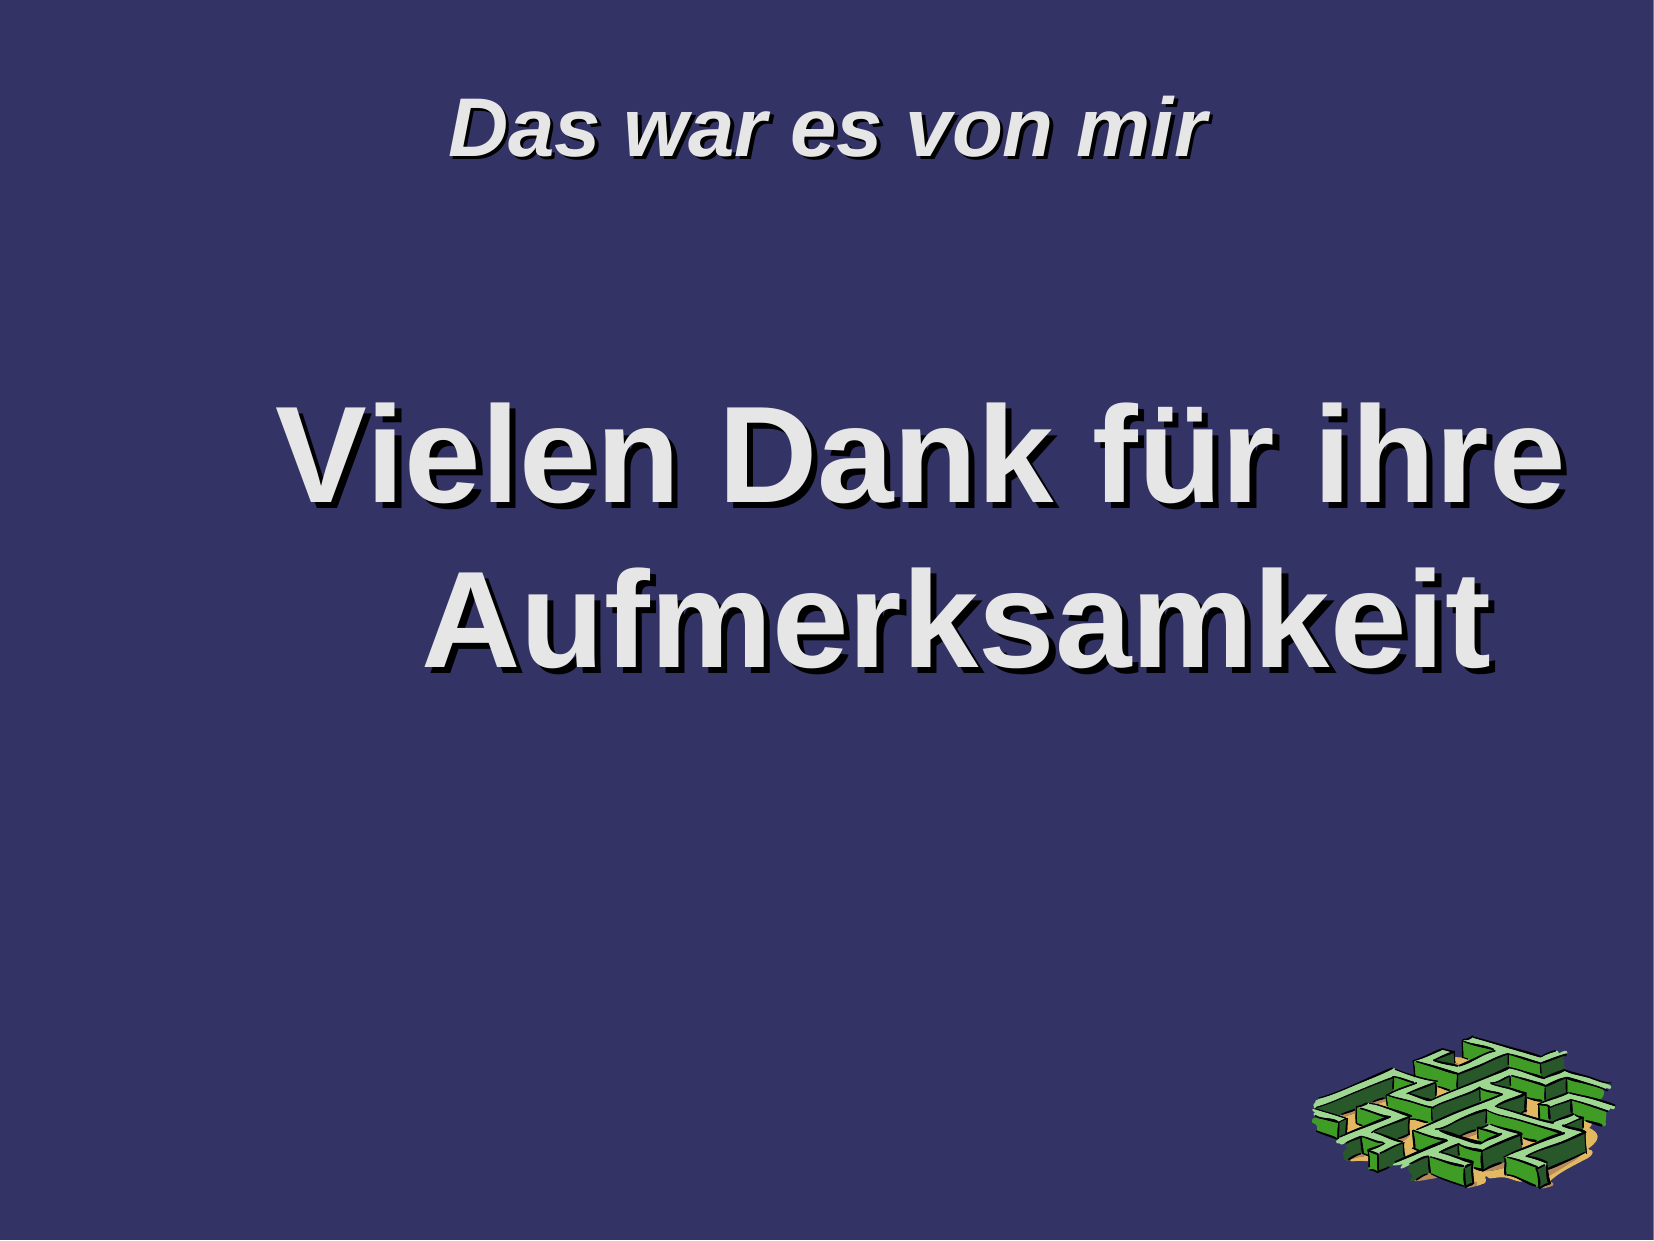

# Das war es von mir
Vielen Dank für ihre Aufmerksamkeit